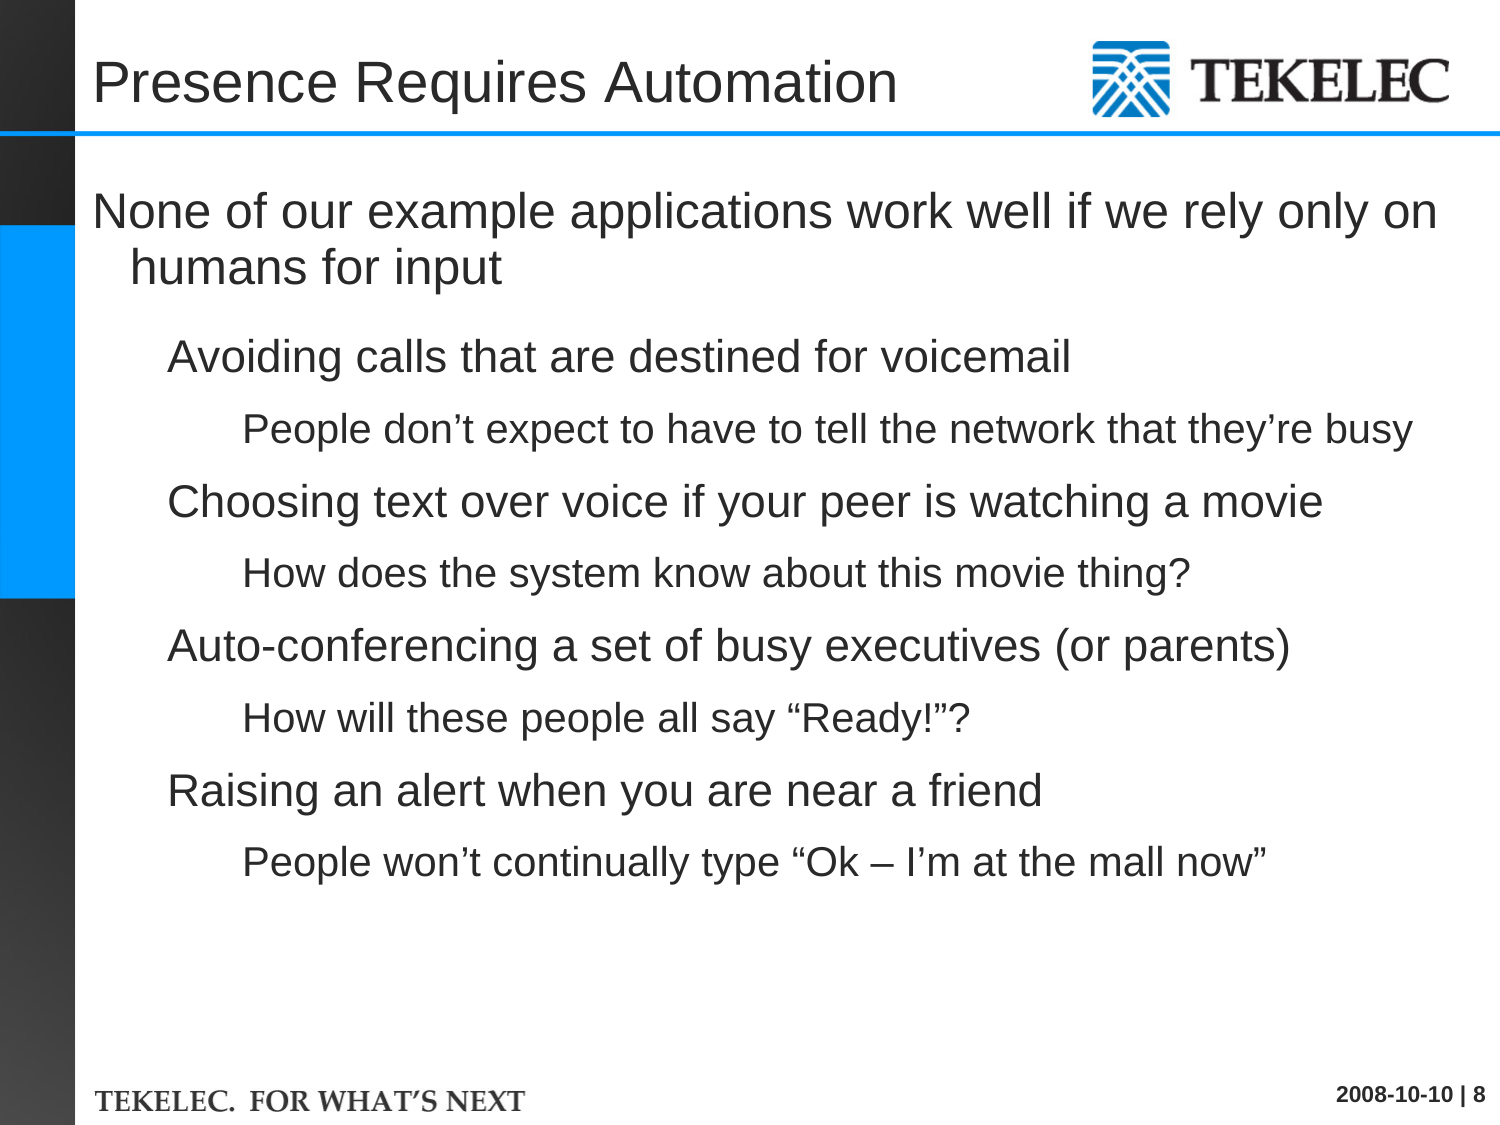

# Presence Requires Automation
None of our example applications work well if we rely only on humans for input
Avoiding calls that are destined for voicemail
People don’t expect to have to tell the network that they’re busy
Choosing text over voice if your peer is watching a movie
How does the system know about this movie thing?
Auto-conferencing a set of busy executives (or parents)
How will these people all say “Ready!”?
Raising an alert when you are near a friend
People won’t continually type “Ok – I’m at the mall now”